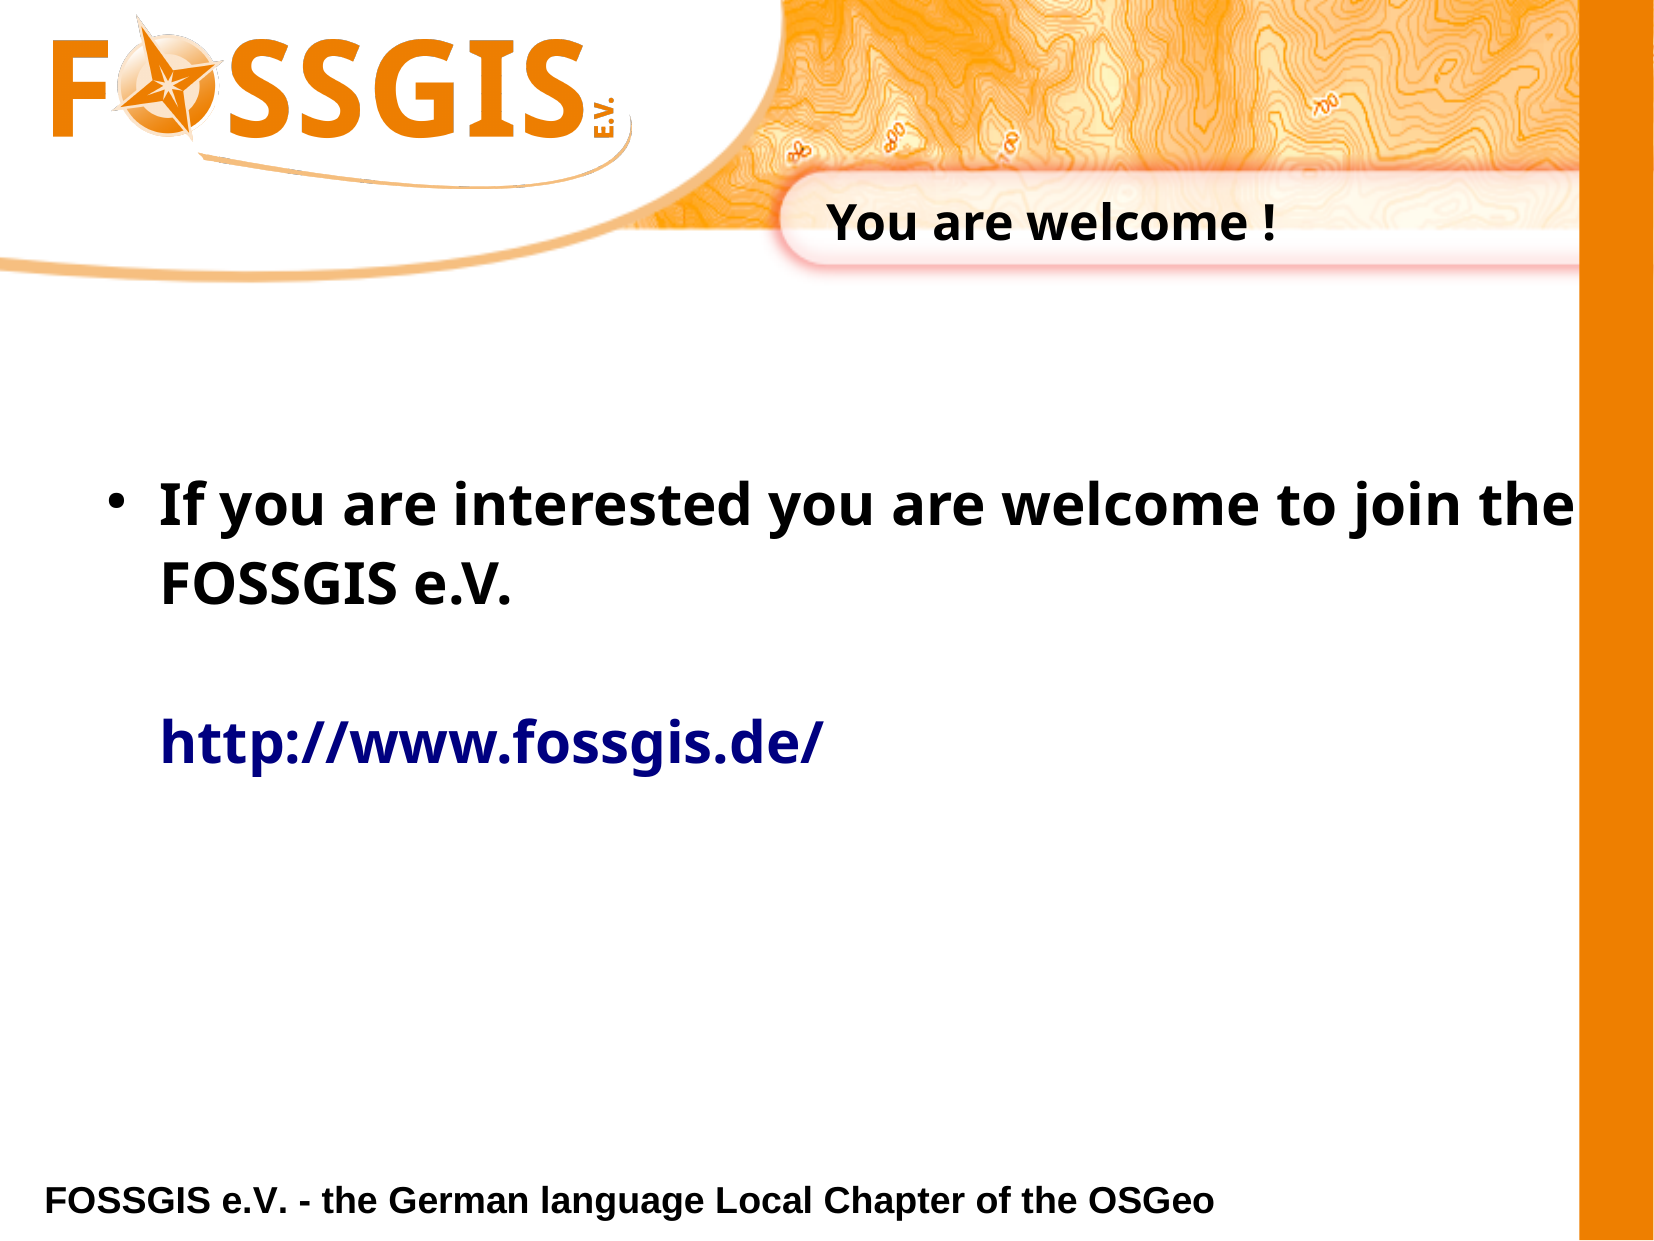

# You are welcome !
If you are interested you are welcome to join the FOSSGIS e.V.
http://www.fossgis.de/